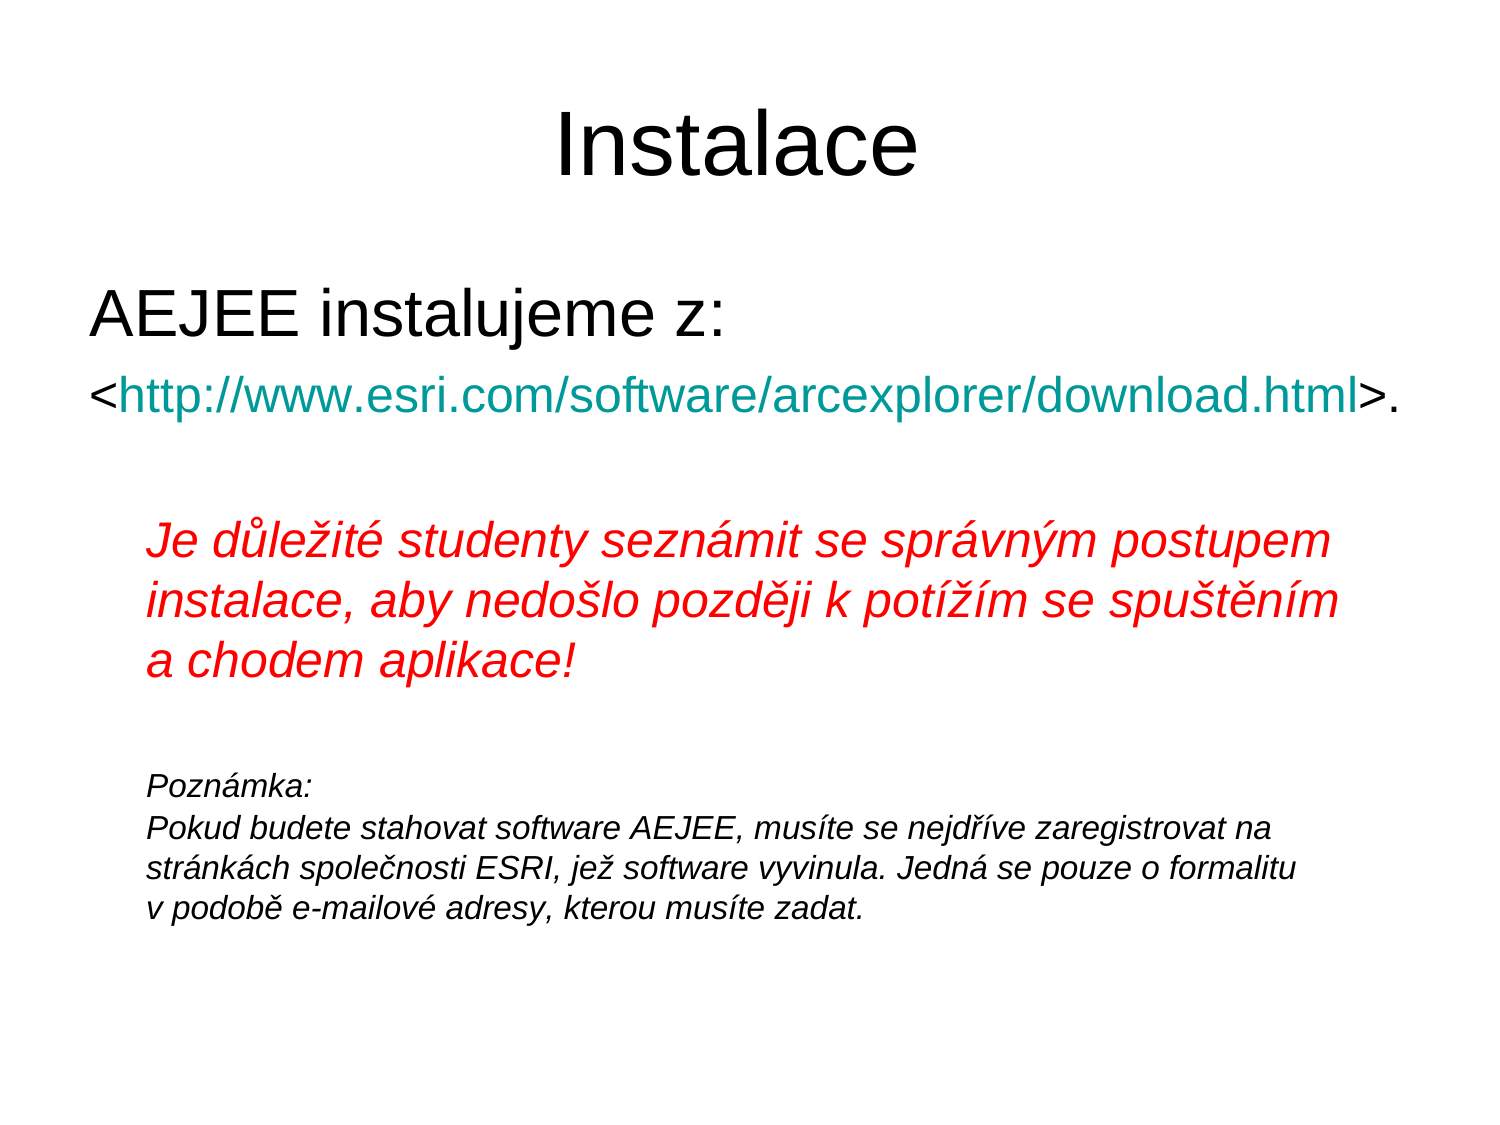

# Instalace
AEJEE instalujeme z:
<http://www.esri.com/software/arcexplorer/download.html>.
	Je důležité studenty seznámit se správným postupem instalace, aby nedošlo později k potížím se spuštěním
a chodem aplikace!
	Poznámka:
Pokud budete stahovat software AEJEE, musíte se nejdříve zaregistrovat na stránkách společnosti ESRI, jež software vyvinula. Jedná se pouze o formalitu
v podobě e-mailové adresy, kterou musíte zadat.